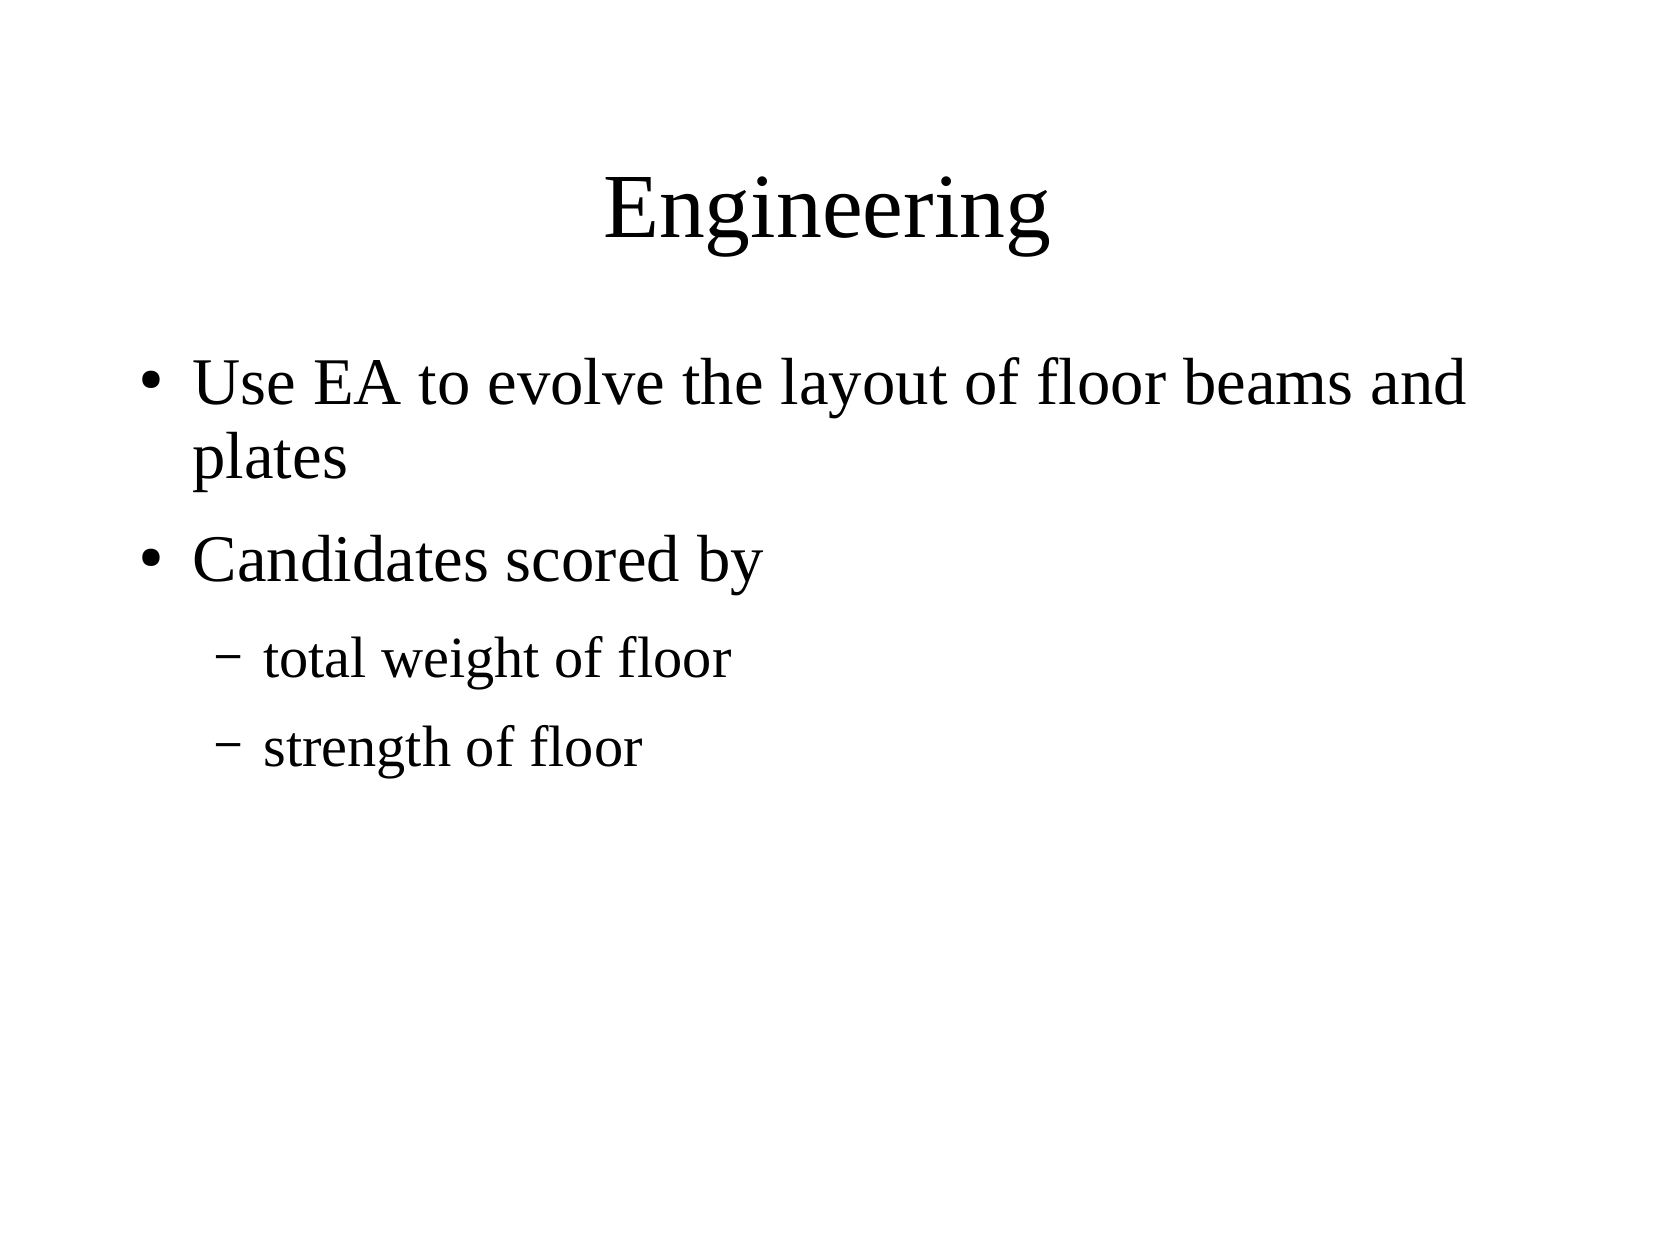

# Engineering
Use EA to evolve the layout of floor beams and plates
Candidates scored by
total weight of floor
strength of floor